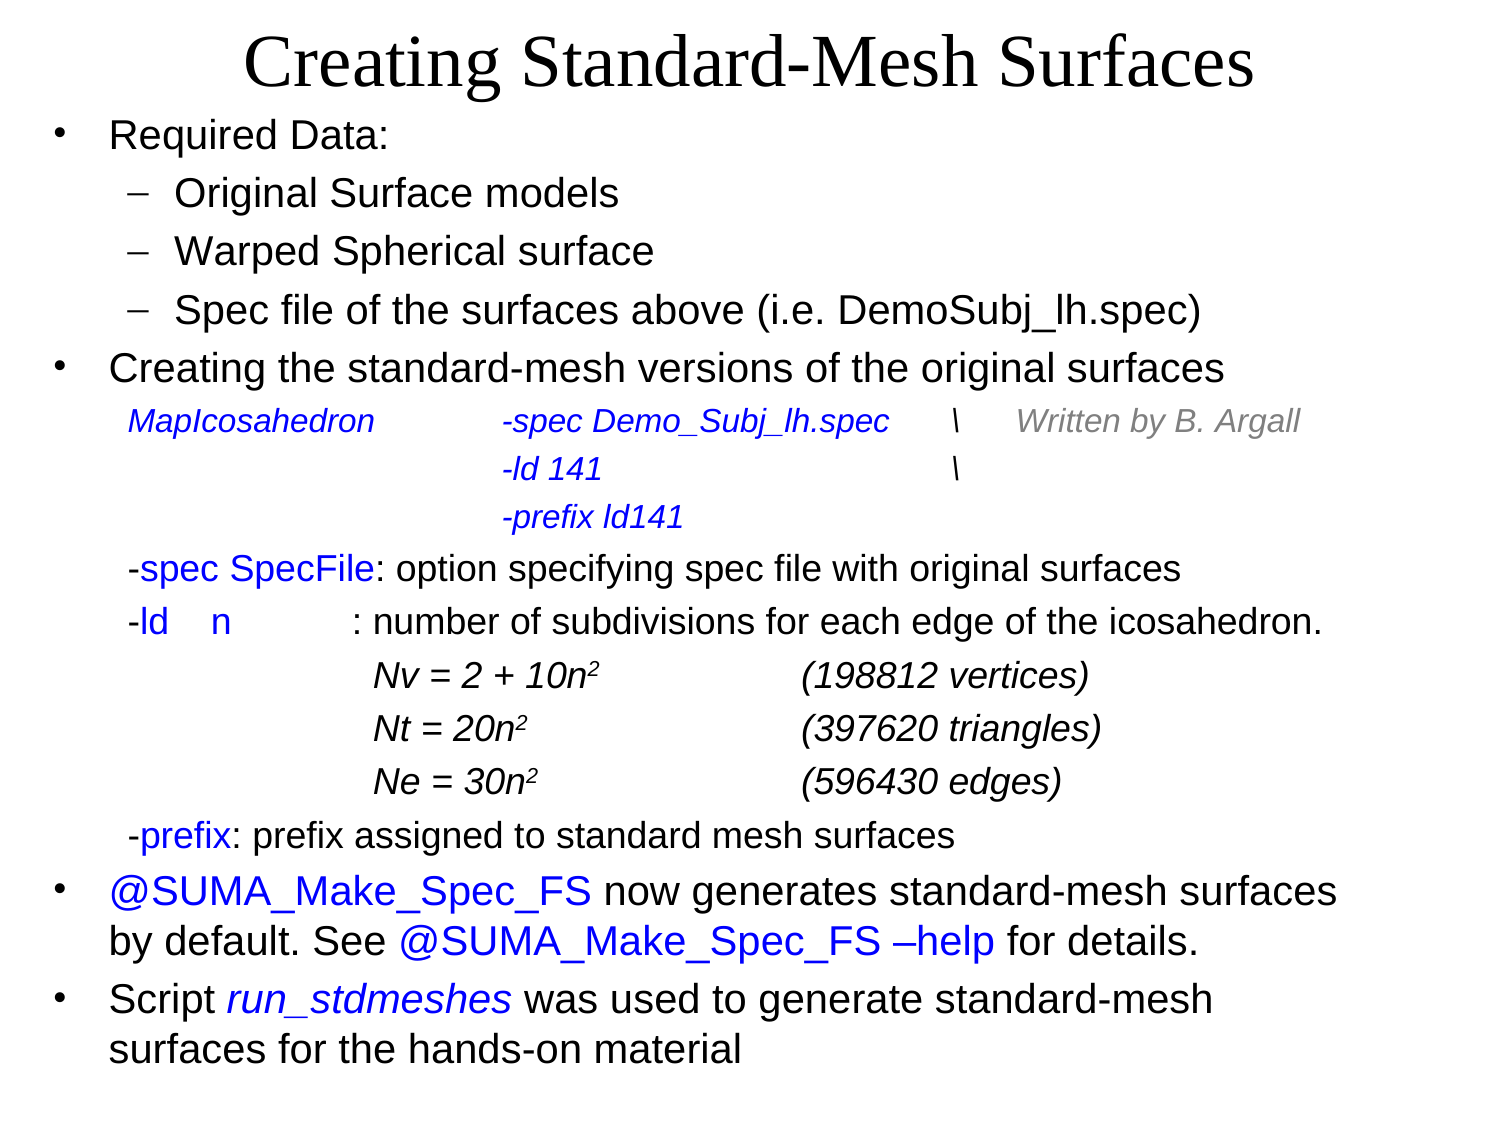

# Creating Standard-Mesh Surfaces
Required Data:
Original Surface models
Warped Spherical surface
Spec file of the surfaces above (i.e. DemoSubj_lh.spec)
Creating the standard-mesh versions of the original surfaces
MapIcosahedron	-spec Demo_Subj_lh.spec 	\ Written by B. Argall
				-ld 141 			\
				-prefix ld141
-spec SpecFile: option specifying spec file with original surfaces
-ld n 	: number of subdivisions for each edge of the icosahedron.
			 Nv = 2 + 10n2		(198812 vertices)
			 Nt = 20n2		(397620 triangles)
			 Ne = 30n2		(596430 edges)
-prefix: prefix assigned to standard mesh surfaces
@SUMA_Make_Spec_FS now generates standard-mesh surfaces by default. See @SUMA_Make_Spec_FS –help for details.
Script run_stdmeshes was used to generate standard-mesh surfaces for the hands-on material